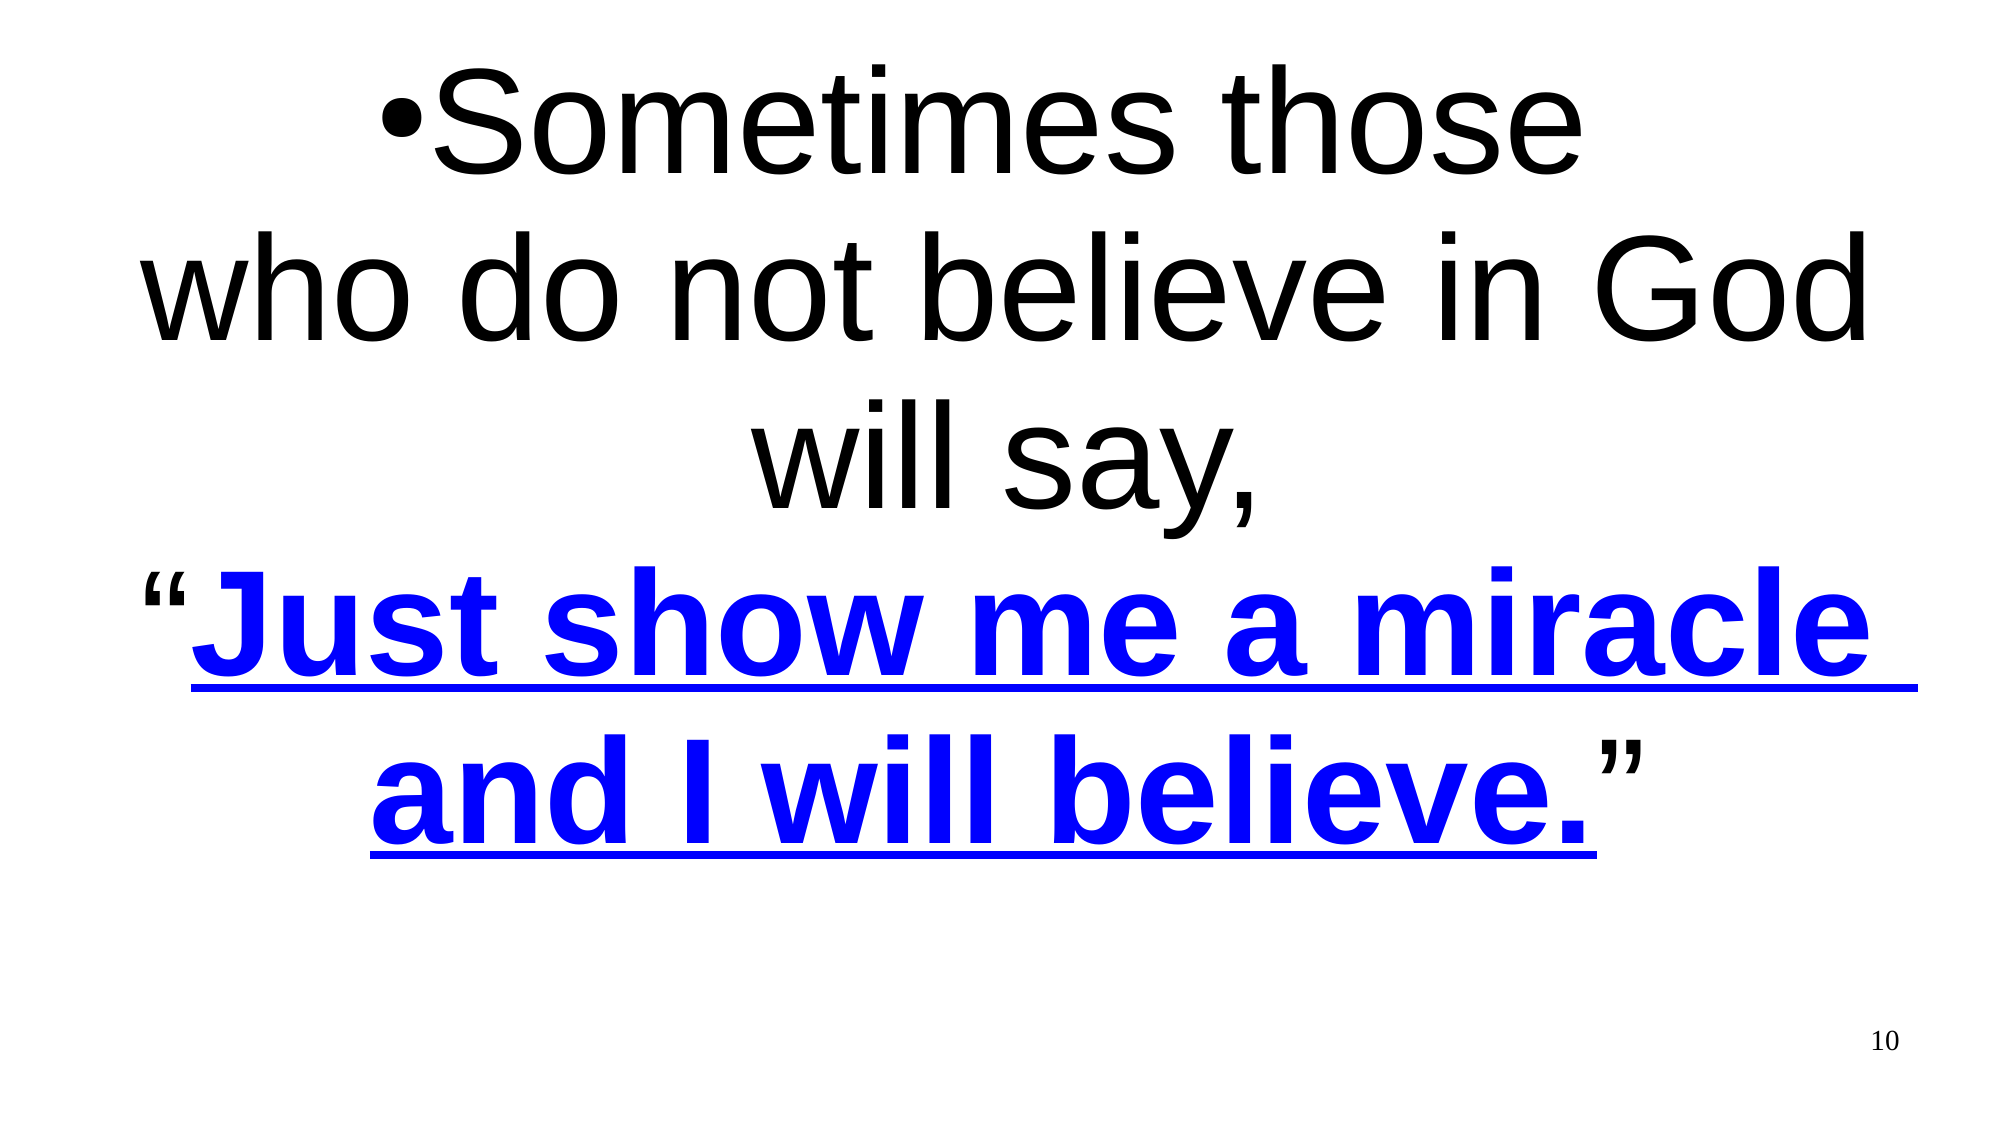

# Sometimes those who do not believe in God will say, “Just show me a miracle and I will believe.”
10